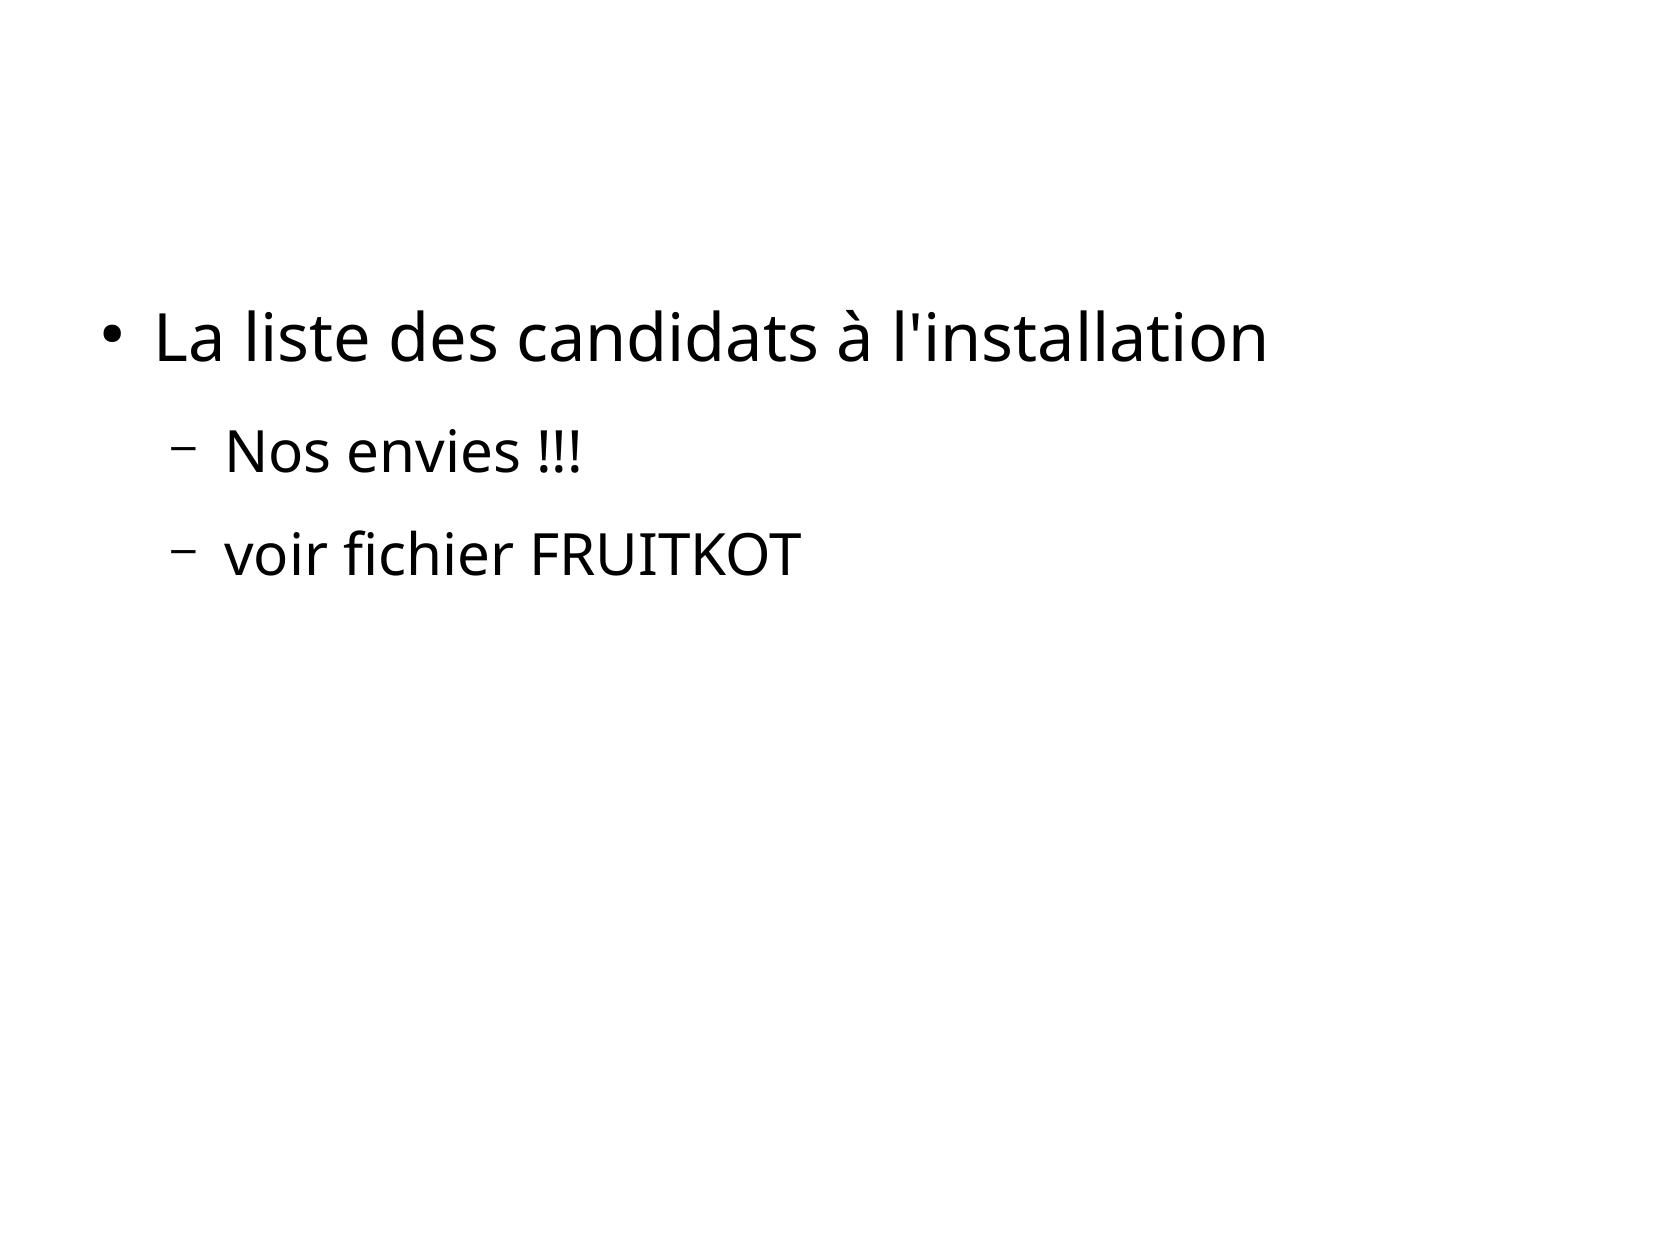

# La liste des candidats à l'installation
Nos envies !!!
voir fichier FRUITKOT